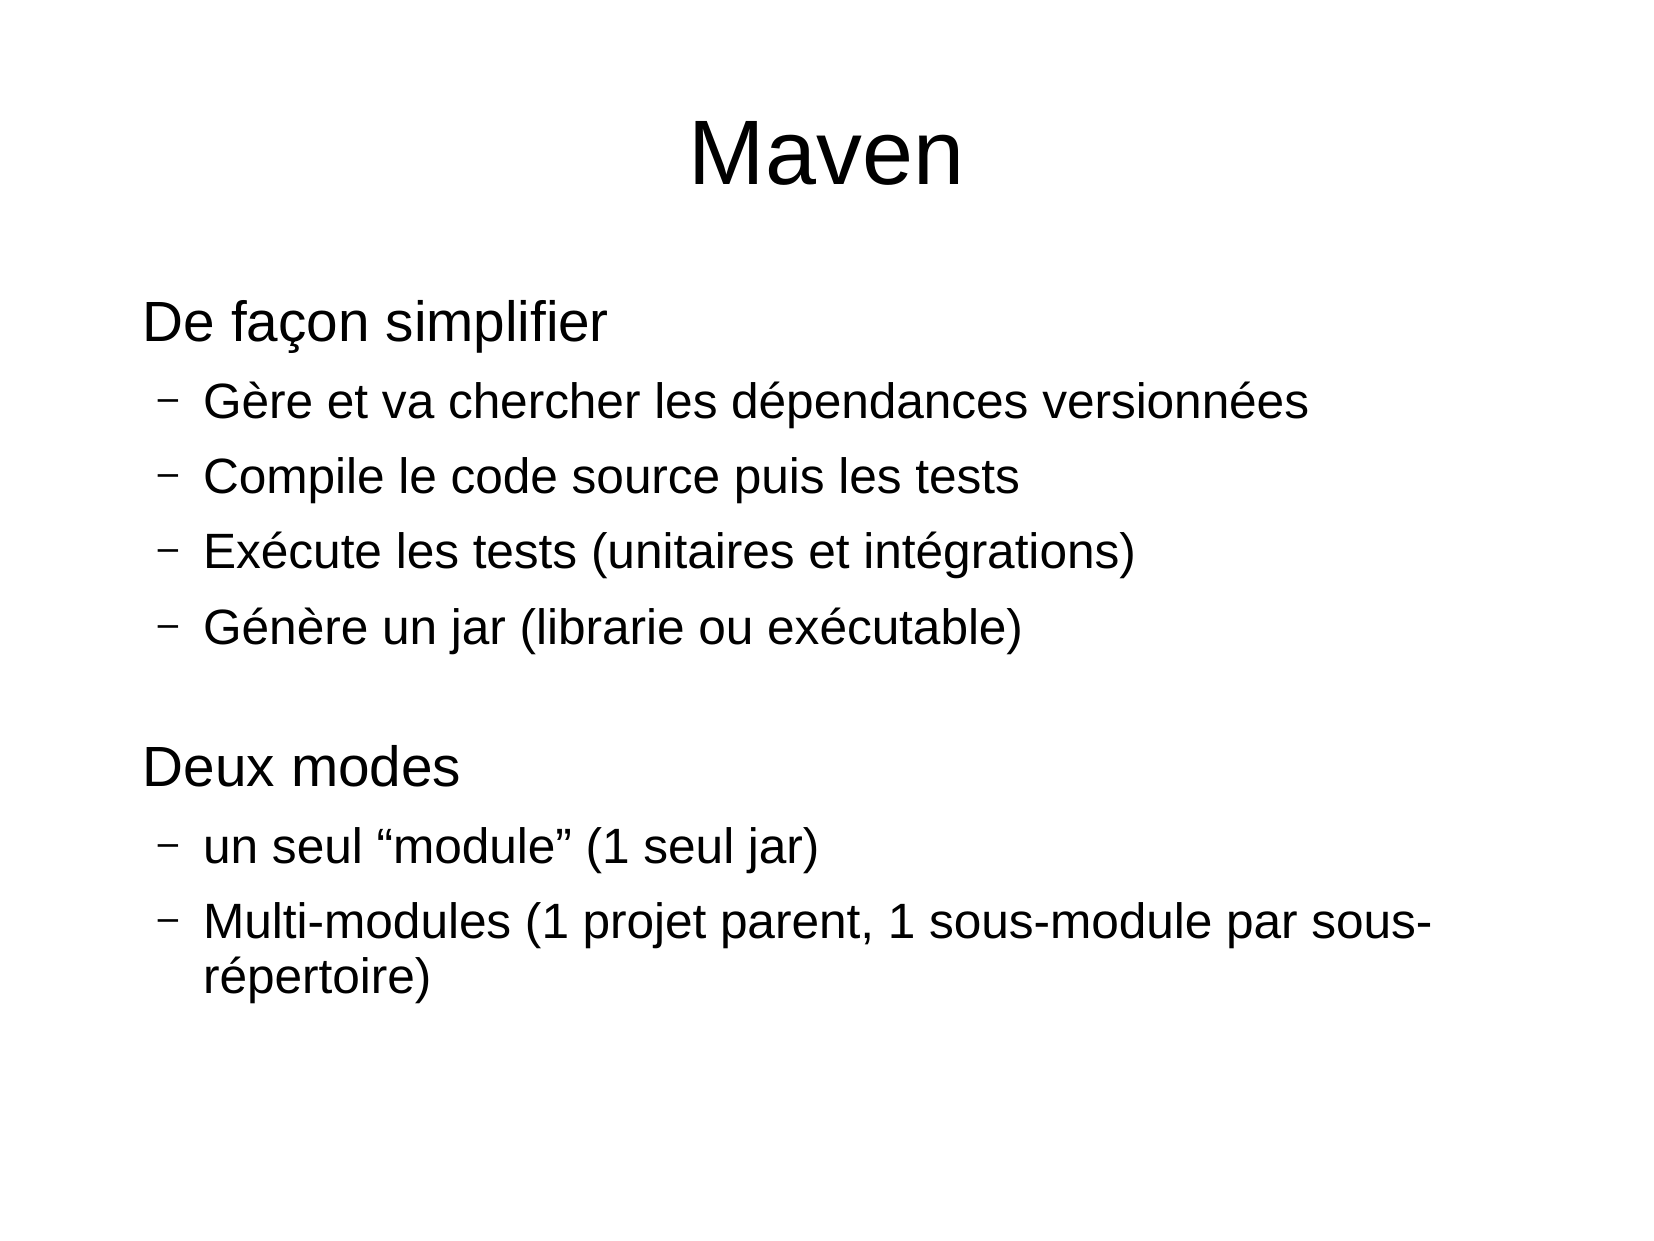

# Maven
De façon simplifier
Gère et va chercher les dépendances versionnées
Compile le code source puis les tests
Exécute les tests (unitaires et intégrations)
Génère un jar (librarie ou exécutable)
Deux modes
un seul “module” (1 seul jar)
Multi-modules (1 projet parent, 1 sous-module par sous-répertoire)